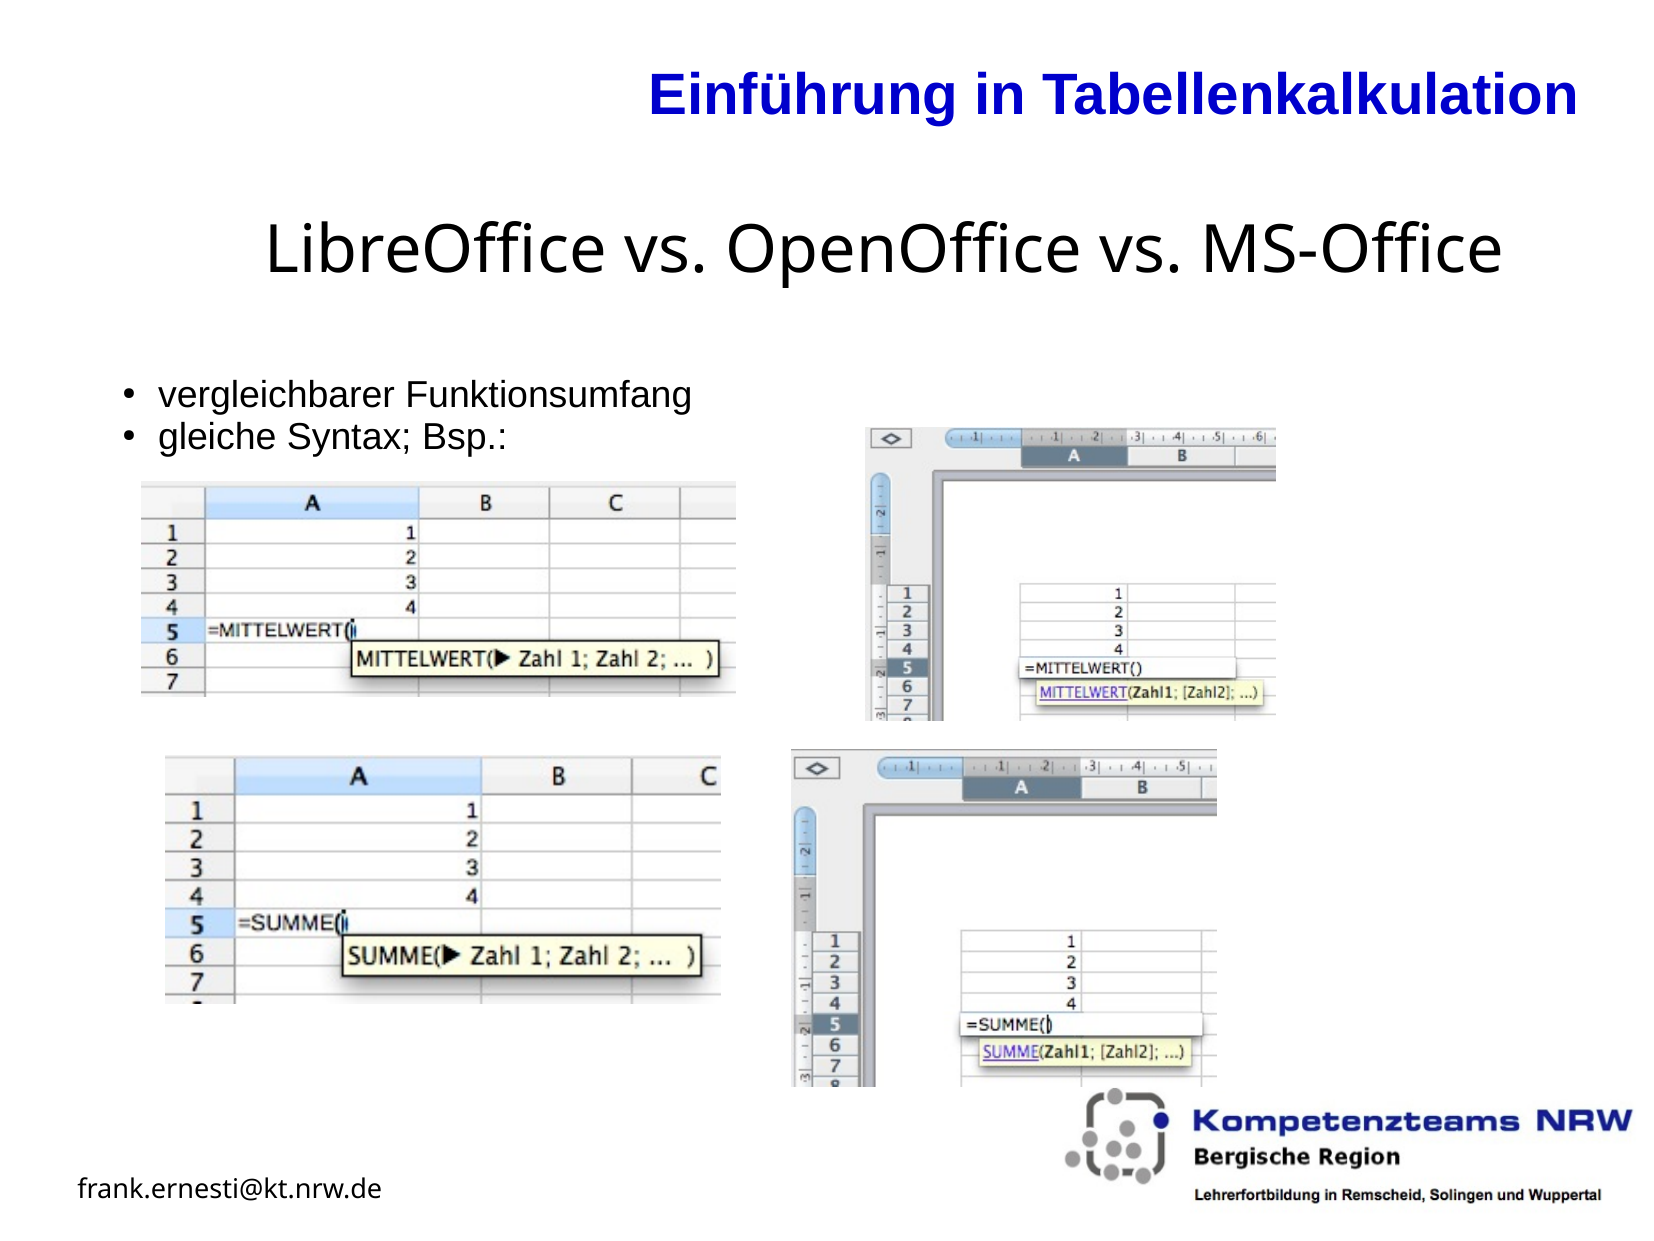

| | Einführung in Tabellenkalkulation |
| --- | --- |
LibreOffice vs. OpenOffice vs. MS-Office
vergleichbarer Funktionsumfang
gleiche Syntax; Bsp.:
frank.ernesti@kt.nrw.de